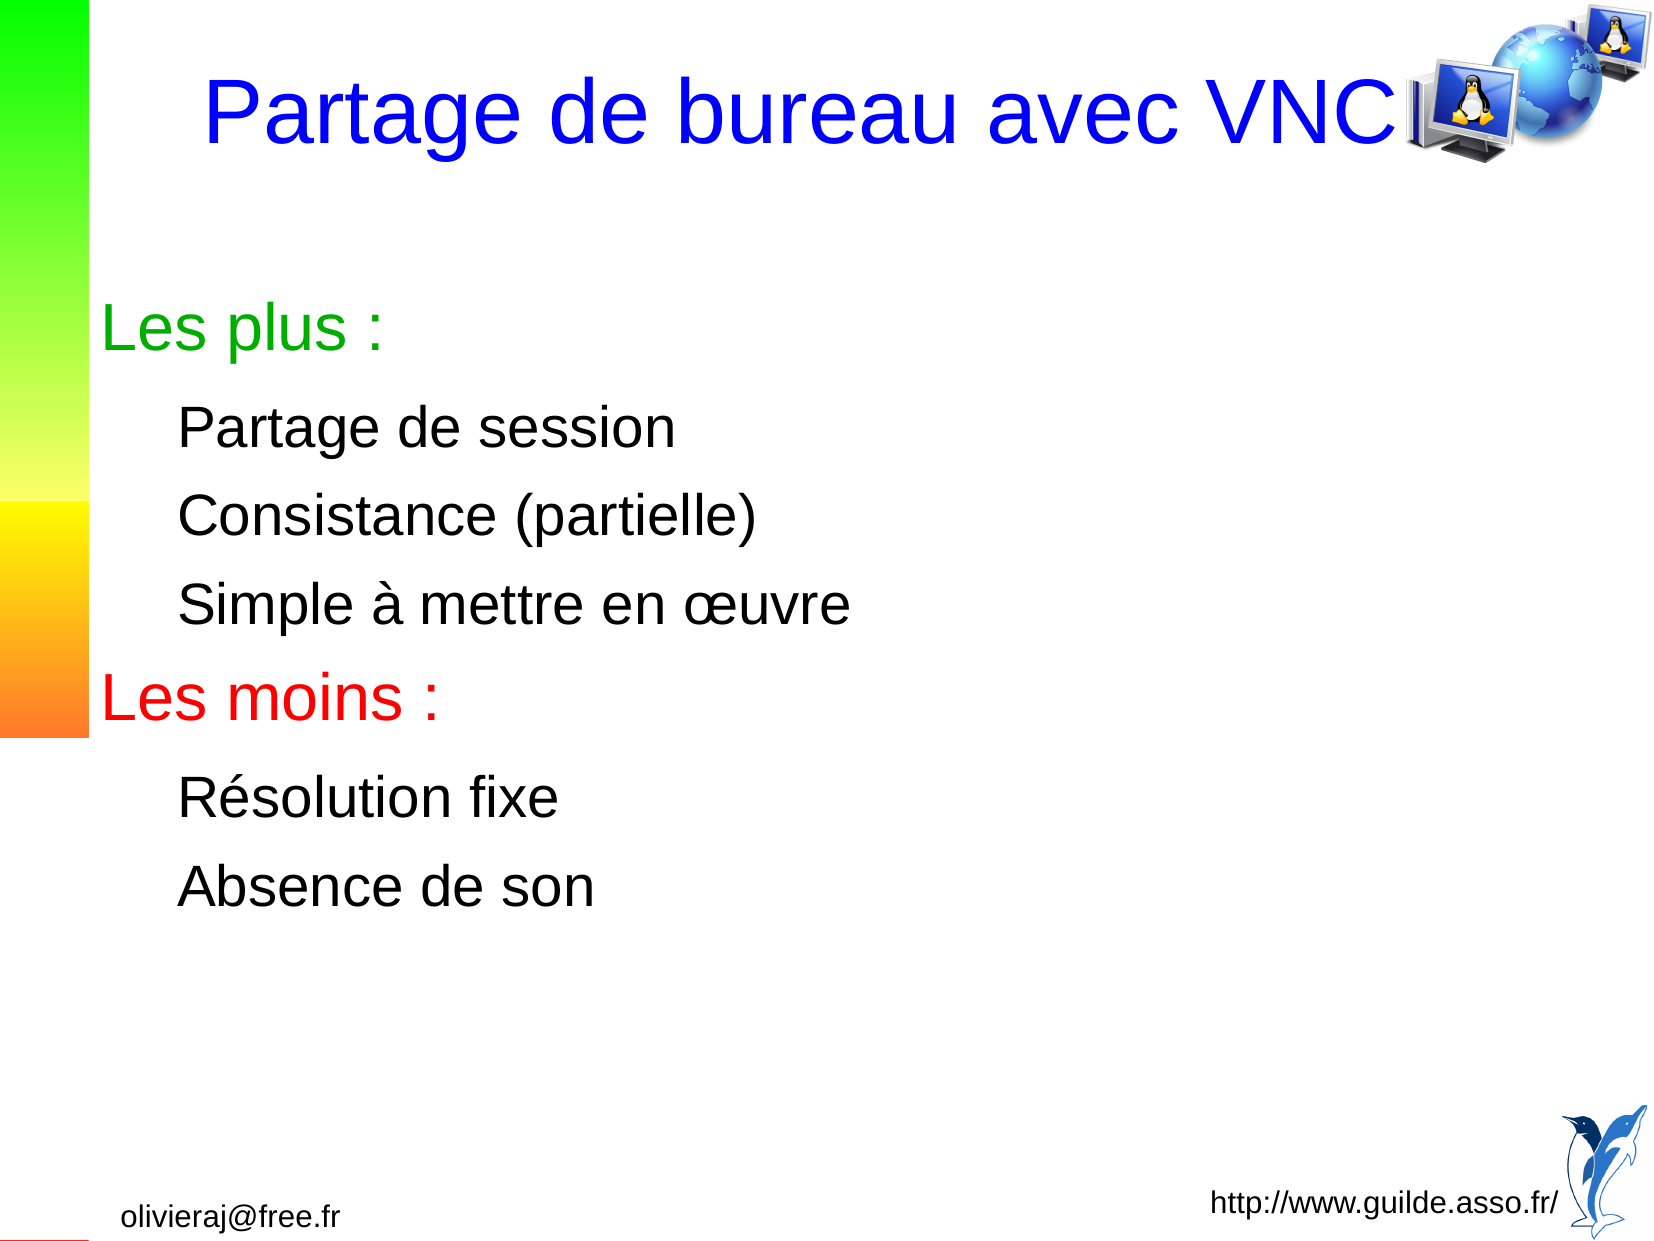

Partage de bureau avec VNC
# Les plus :
Partage de session
Consistance (partielle)
Simple à mettre en œuvre
Les moins :
Résolution fixe
Absence de son